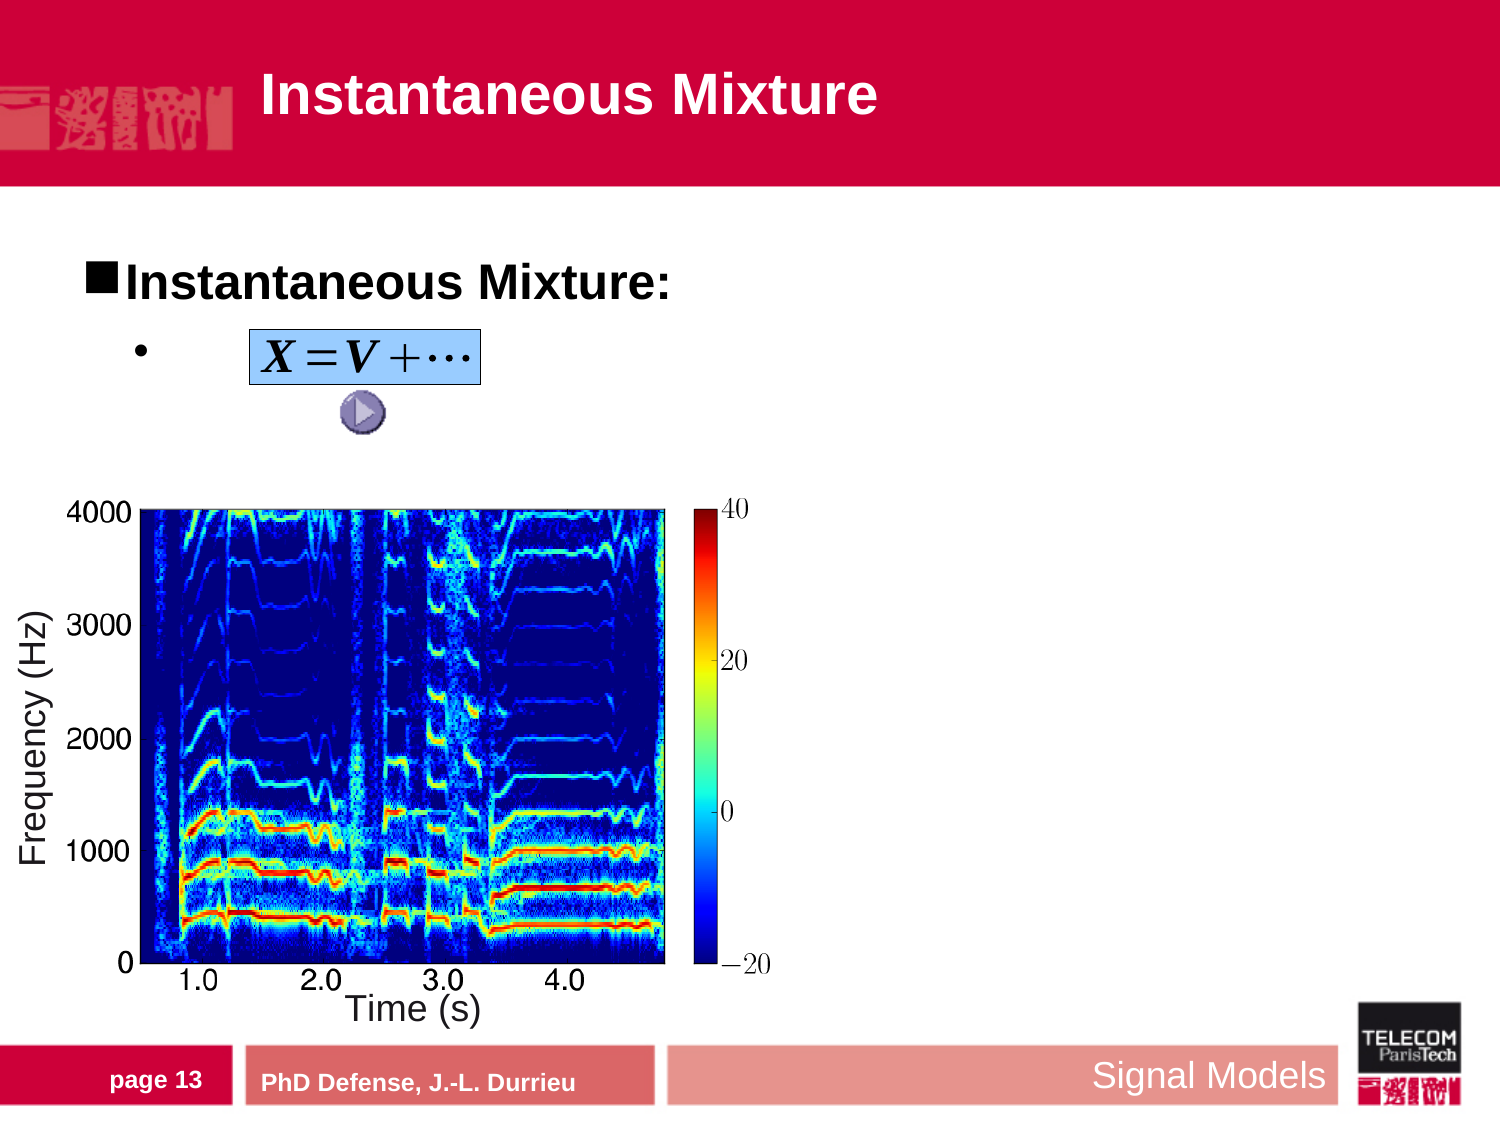

# Instantaneous Mixture
Instantaneous Mixture:
Frequency (Hz)
Time (s)
Signal Models
13